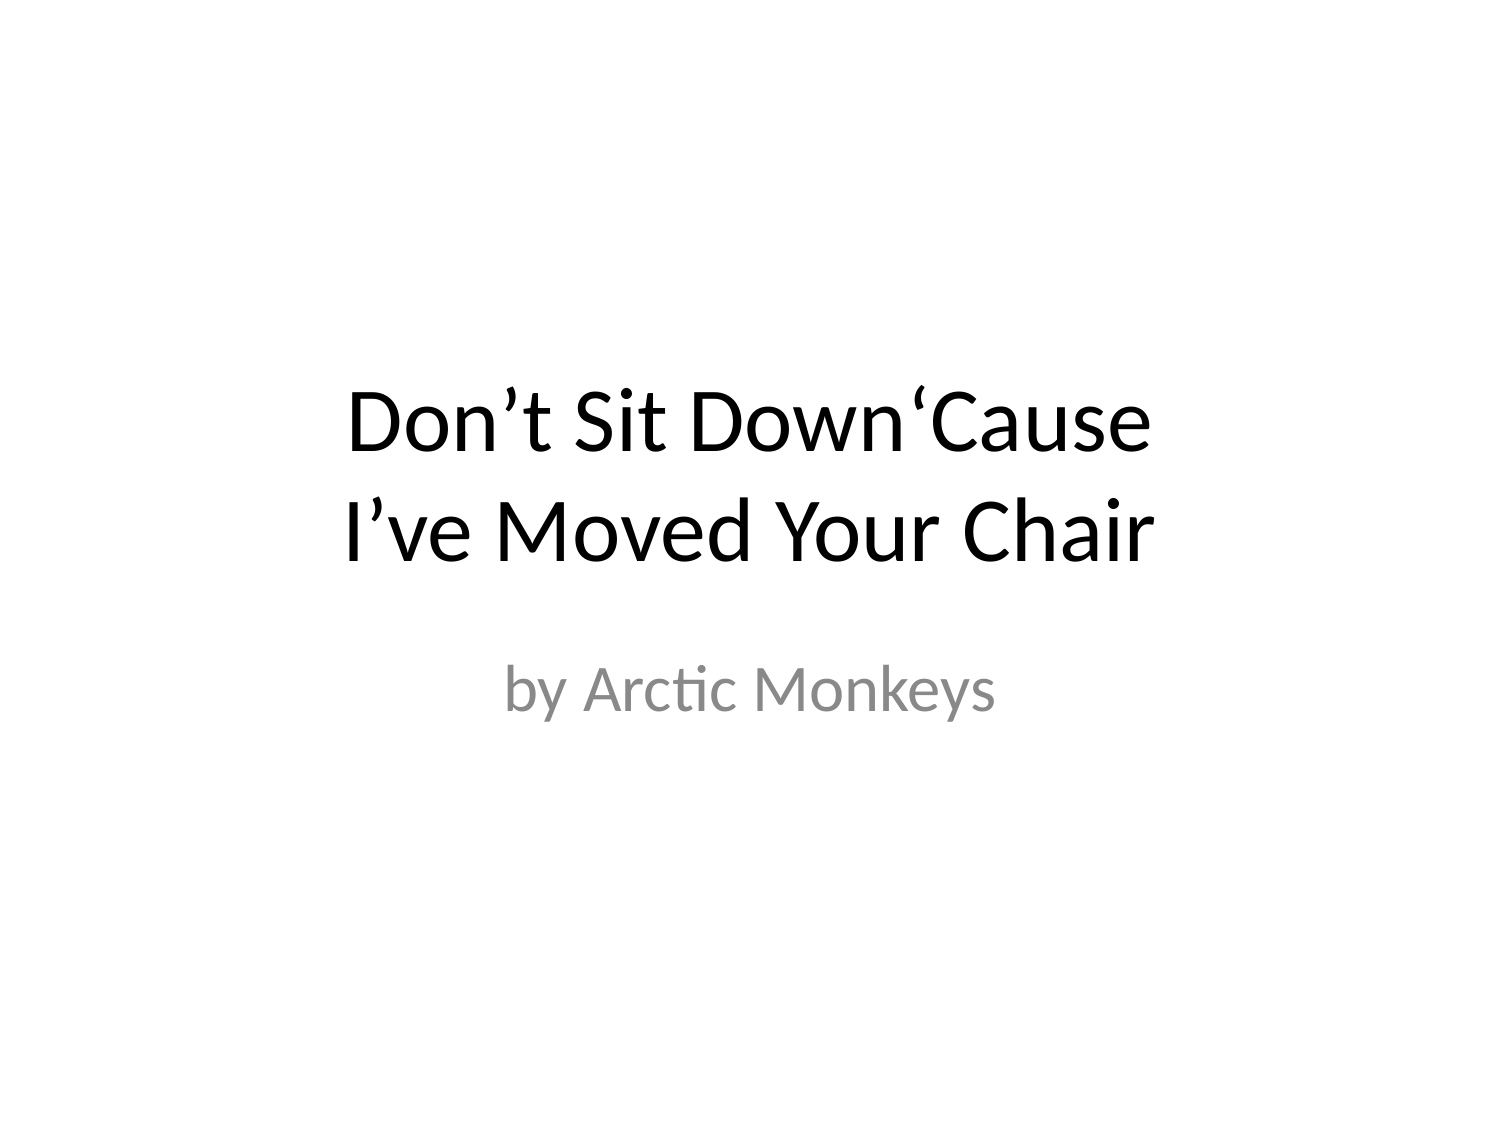

# Don’t Sit Down‘CauseI’ve Moved Your Chair
by Arctic Monkeys